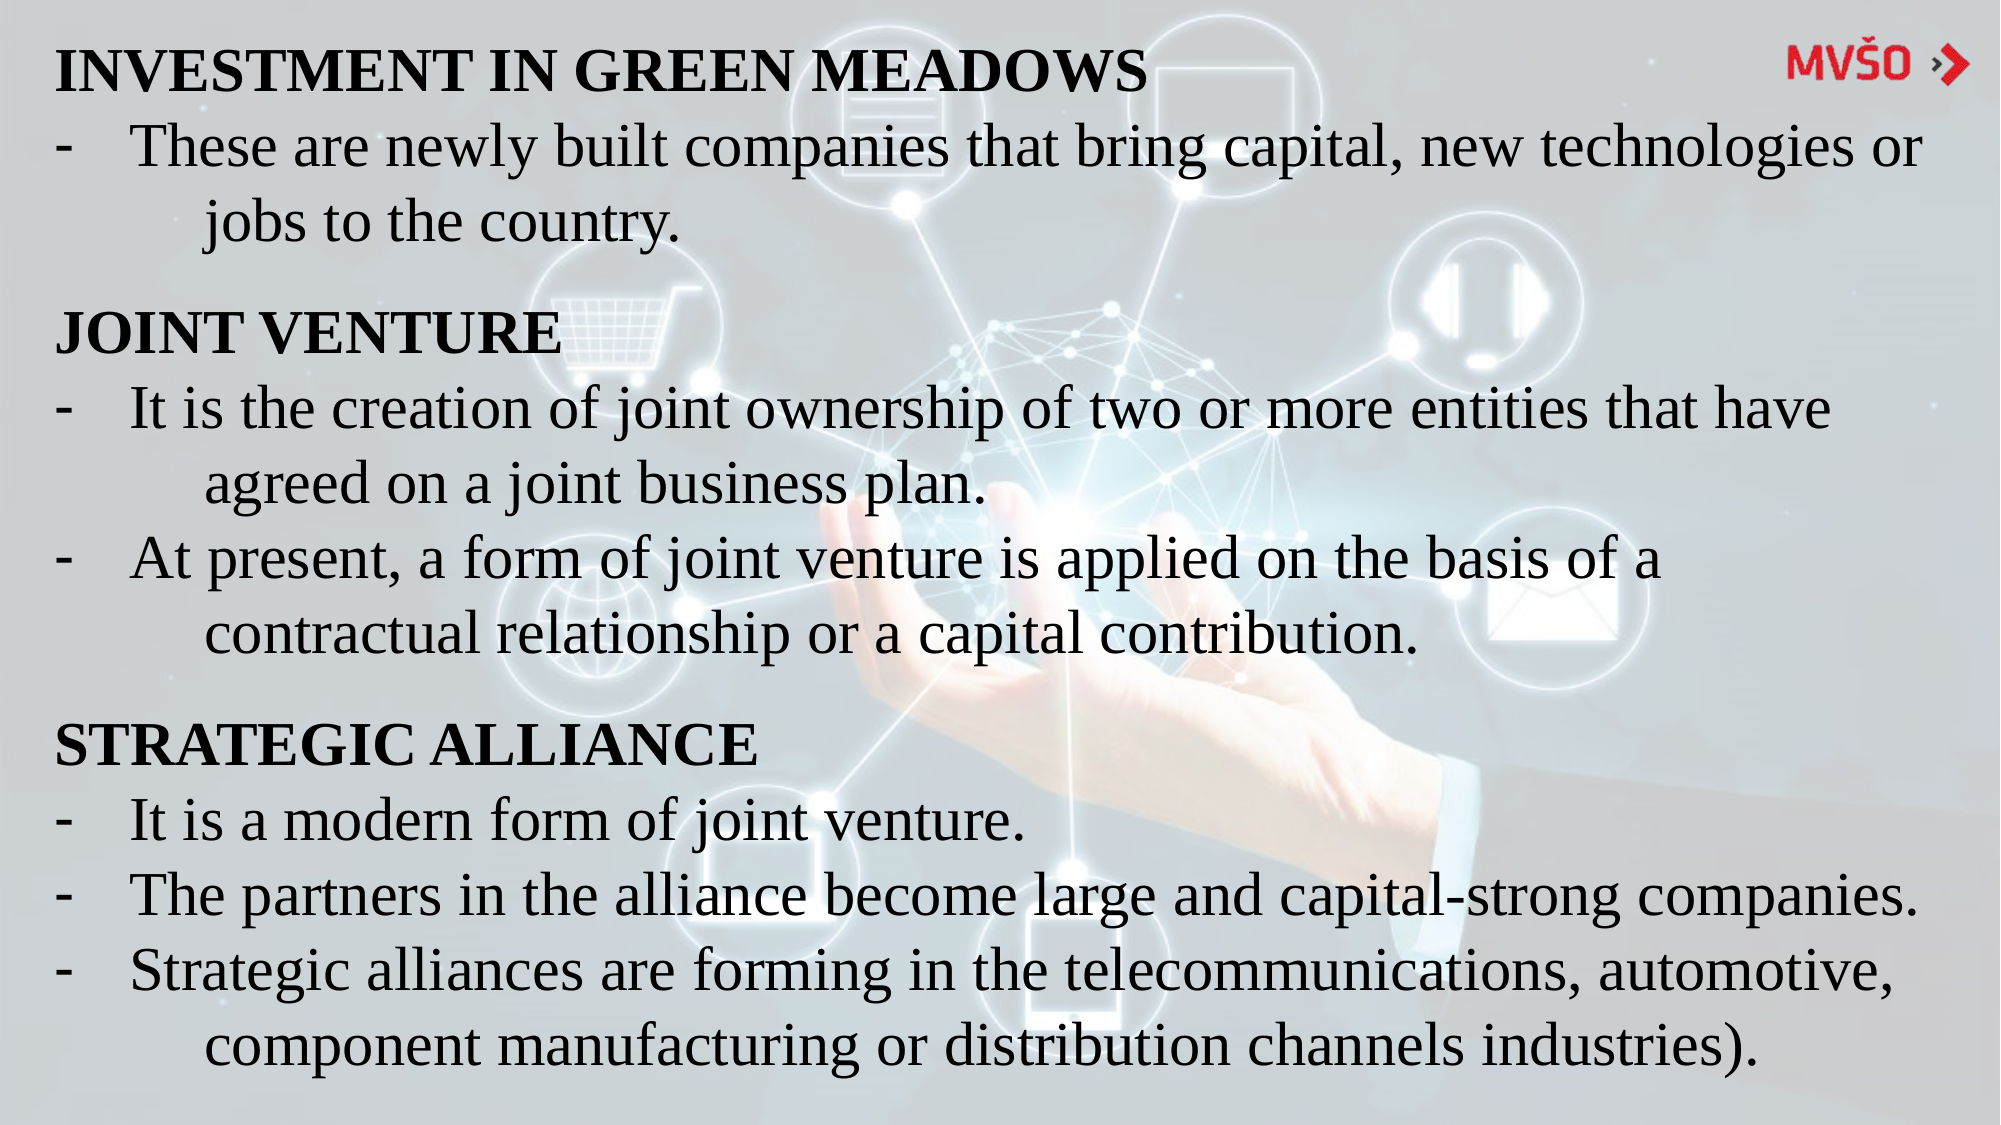

INVESTMENT IN GREEN MEADOWS
These are newly built companies that bring capital, new technologies or jobs to the country.
JOINT VENTURE
It is the creation of joint ownership of two or more entities that have agreed on a joint business plan.
At present, a form of joint venture is applied on the basis of a contractual relationship or a capital contribution.
STRATEGIC ALLIANCE
It is a modern form of joint venture.
The partners in the alliance become large and capital-strong companies.
Strategic alliances are forming in the telecommunications, automotive, component manufacturing or distribution channels industries).